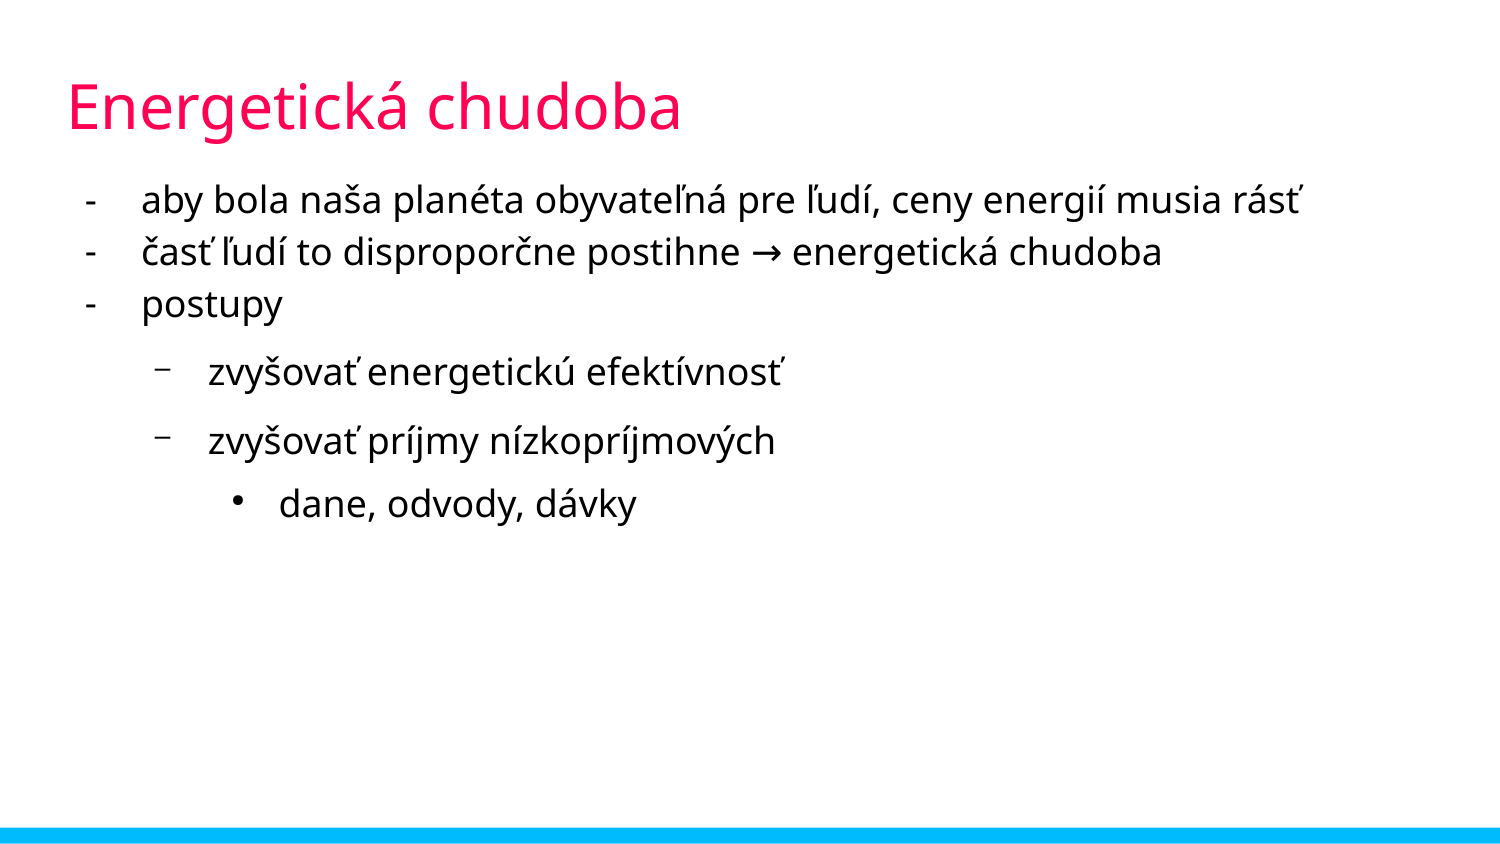

# Energetická chudoba
aby bola naša planéta obyvateľná pre ľudí, ceny energií musia rásť
časť ľudí to disproporčne postihne → energetická chudoba
postupy
zvyšovať energetickú efektívnosť
zvyšovať príjmy nízkopríjmových
dane, odvody, dávky